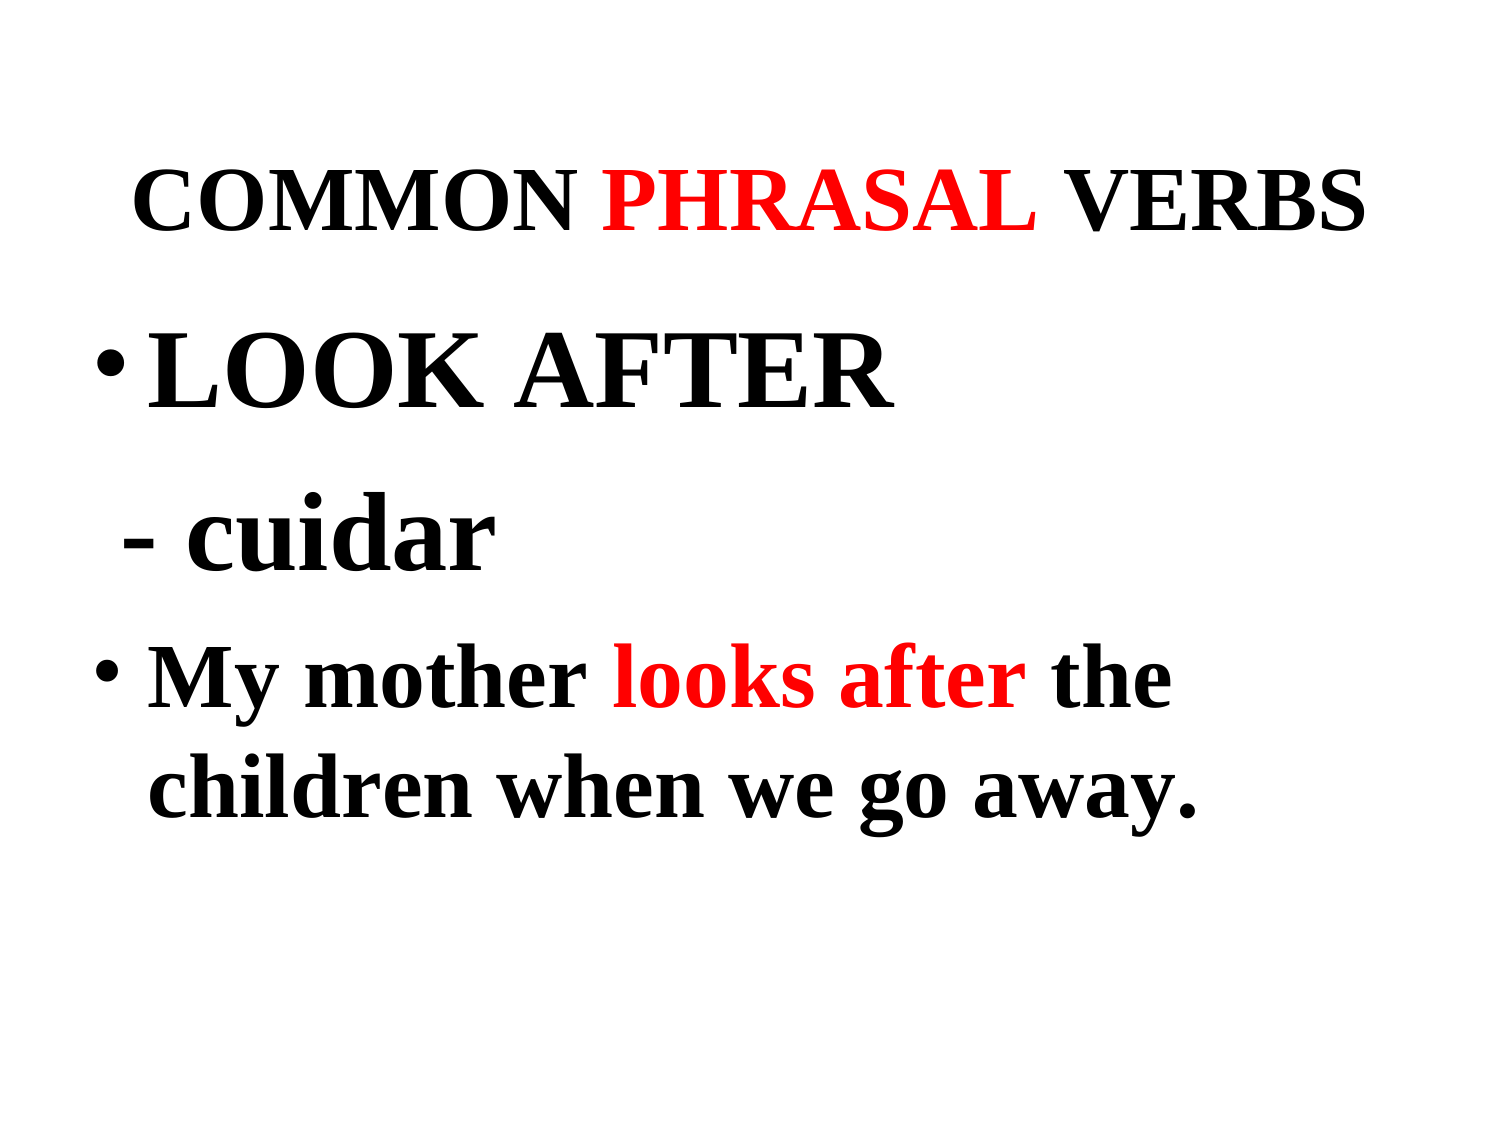

# COMMON PHRASAL VERBS
LOOK AFTER
 - cuidar
My mother looks after the children when we go away.